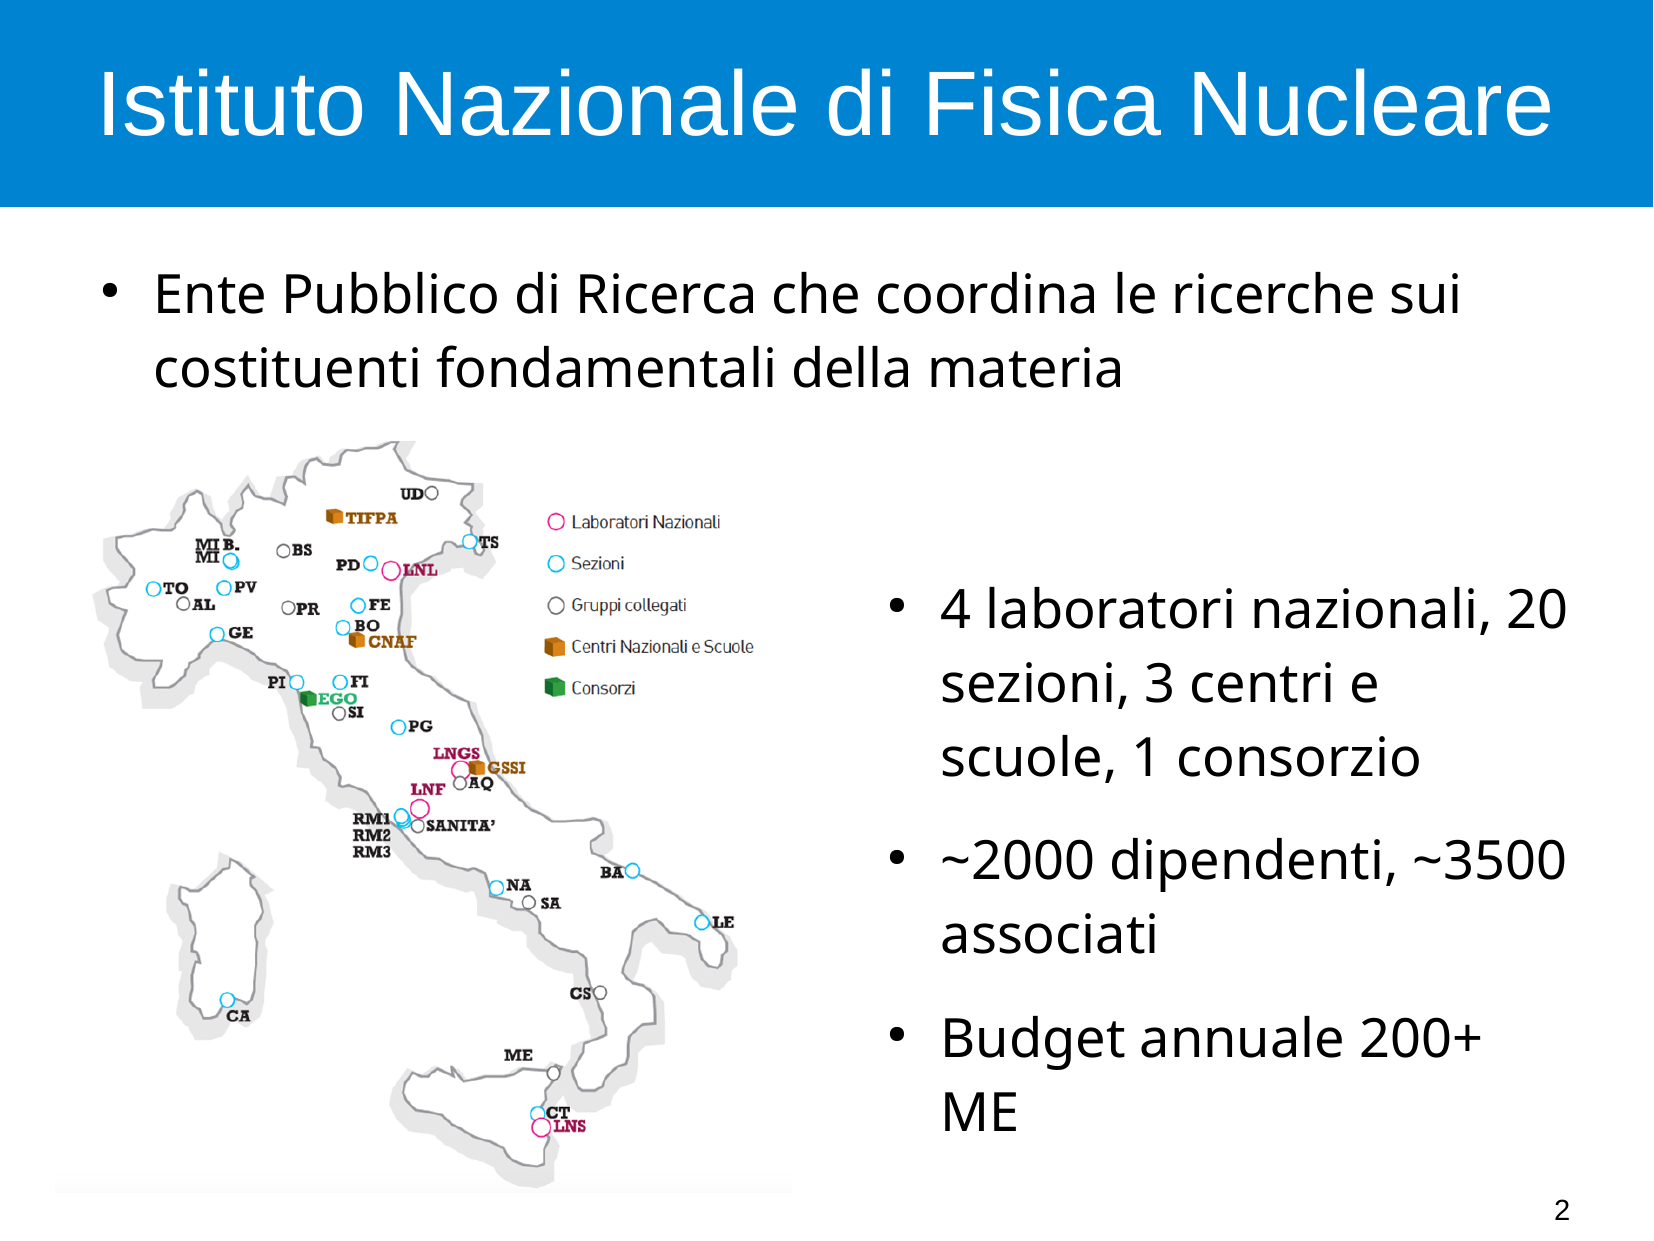

# Istituto Nazionale di Fisica Nucleare
Ente Pubblico di Ricerca che coordina le ricerche sui costituenti fondamentali della materia
4 laboratori nazionali, 20 sezioni, 3 centri e scuole, 1 consorzio
~2000 dipendenti, ~3500 associati
Budget annuale 200+ ME
2